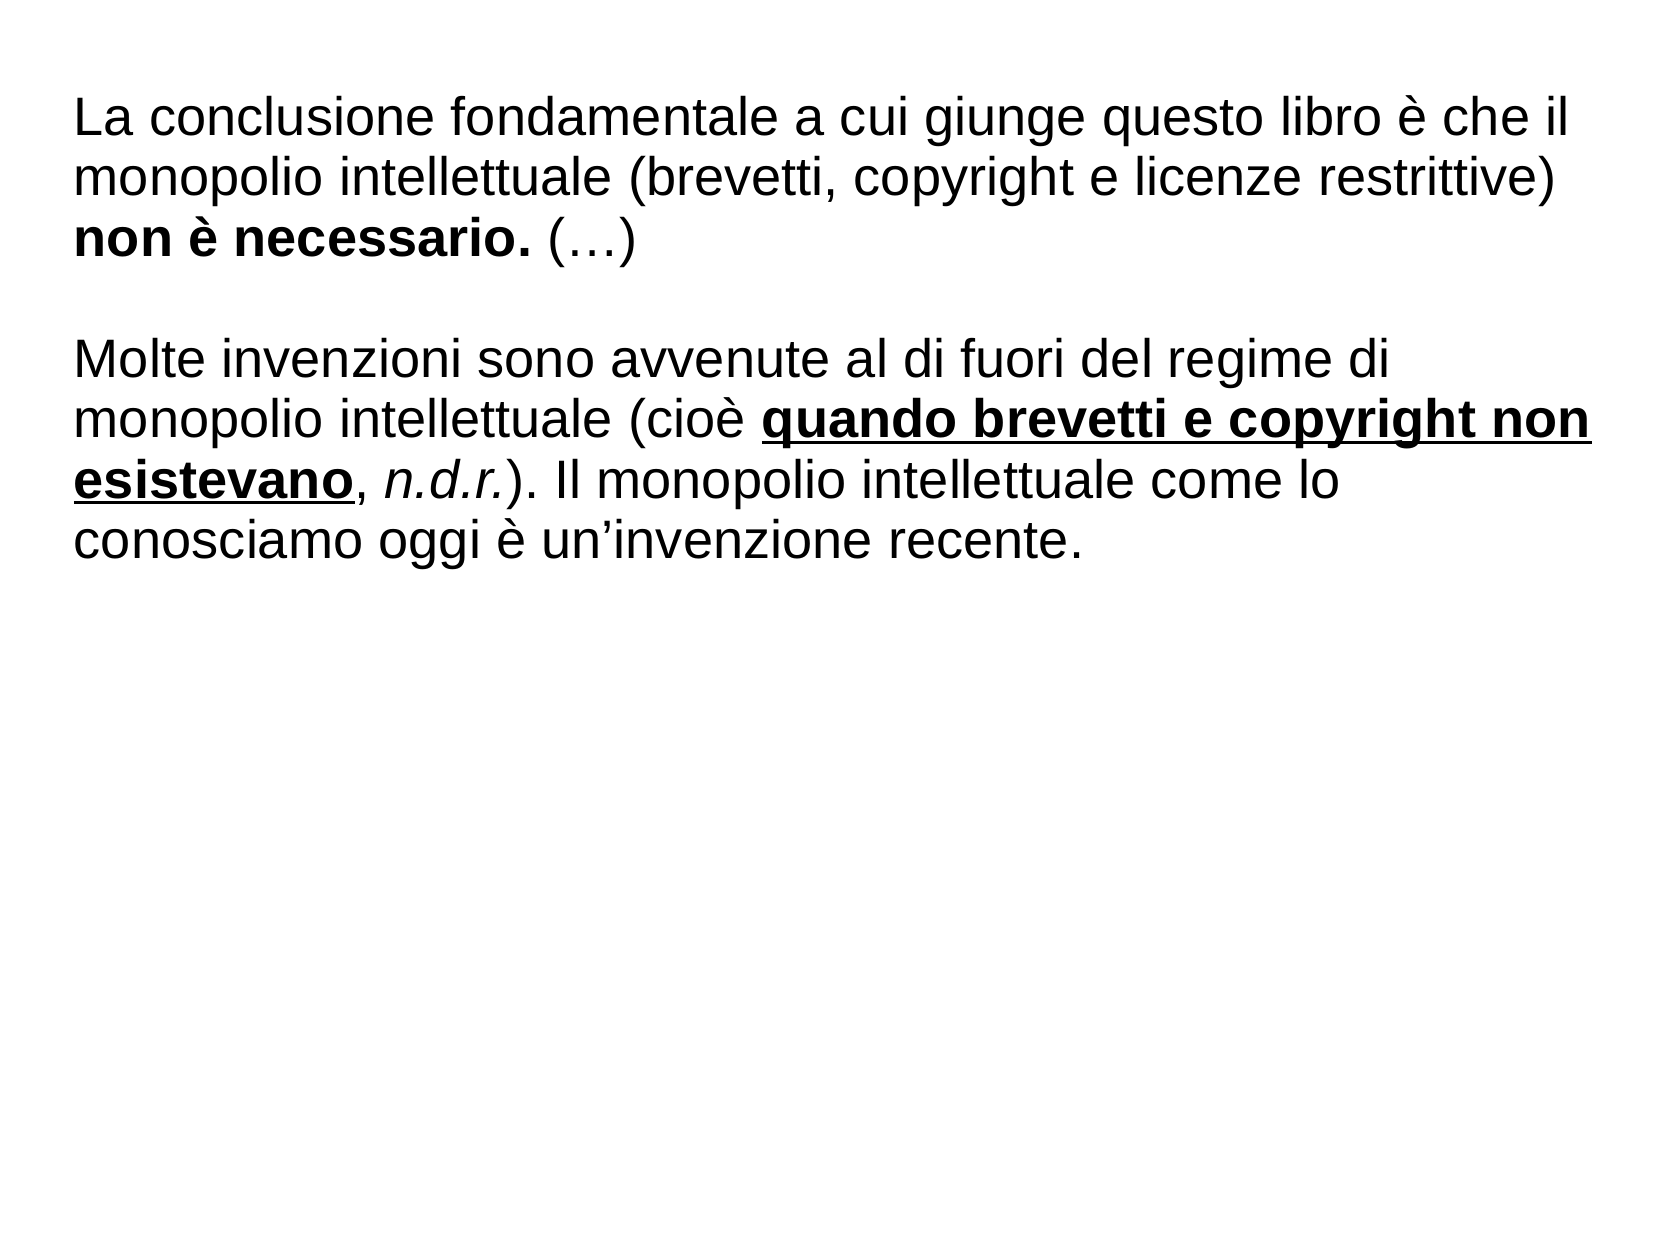

La conclusione fondamentale a cui giunge questo libro è che il monopolio intellettuale (brevetti, copyright e licenze restrittive) non è necessario. (…)
Molte invenzioni sono avvenute al di fuori del regime di monopolio intellettuale (cioè quando brevetti e copyright non esistevano, n.d.r.). Il monopolio intellettuale come lo conosciamo oggi è un’invenzione recente.